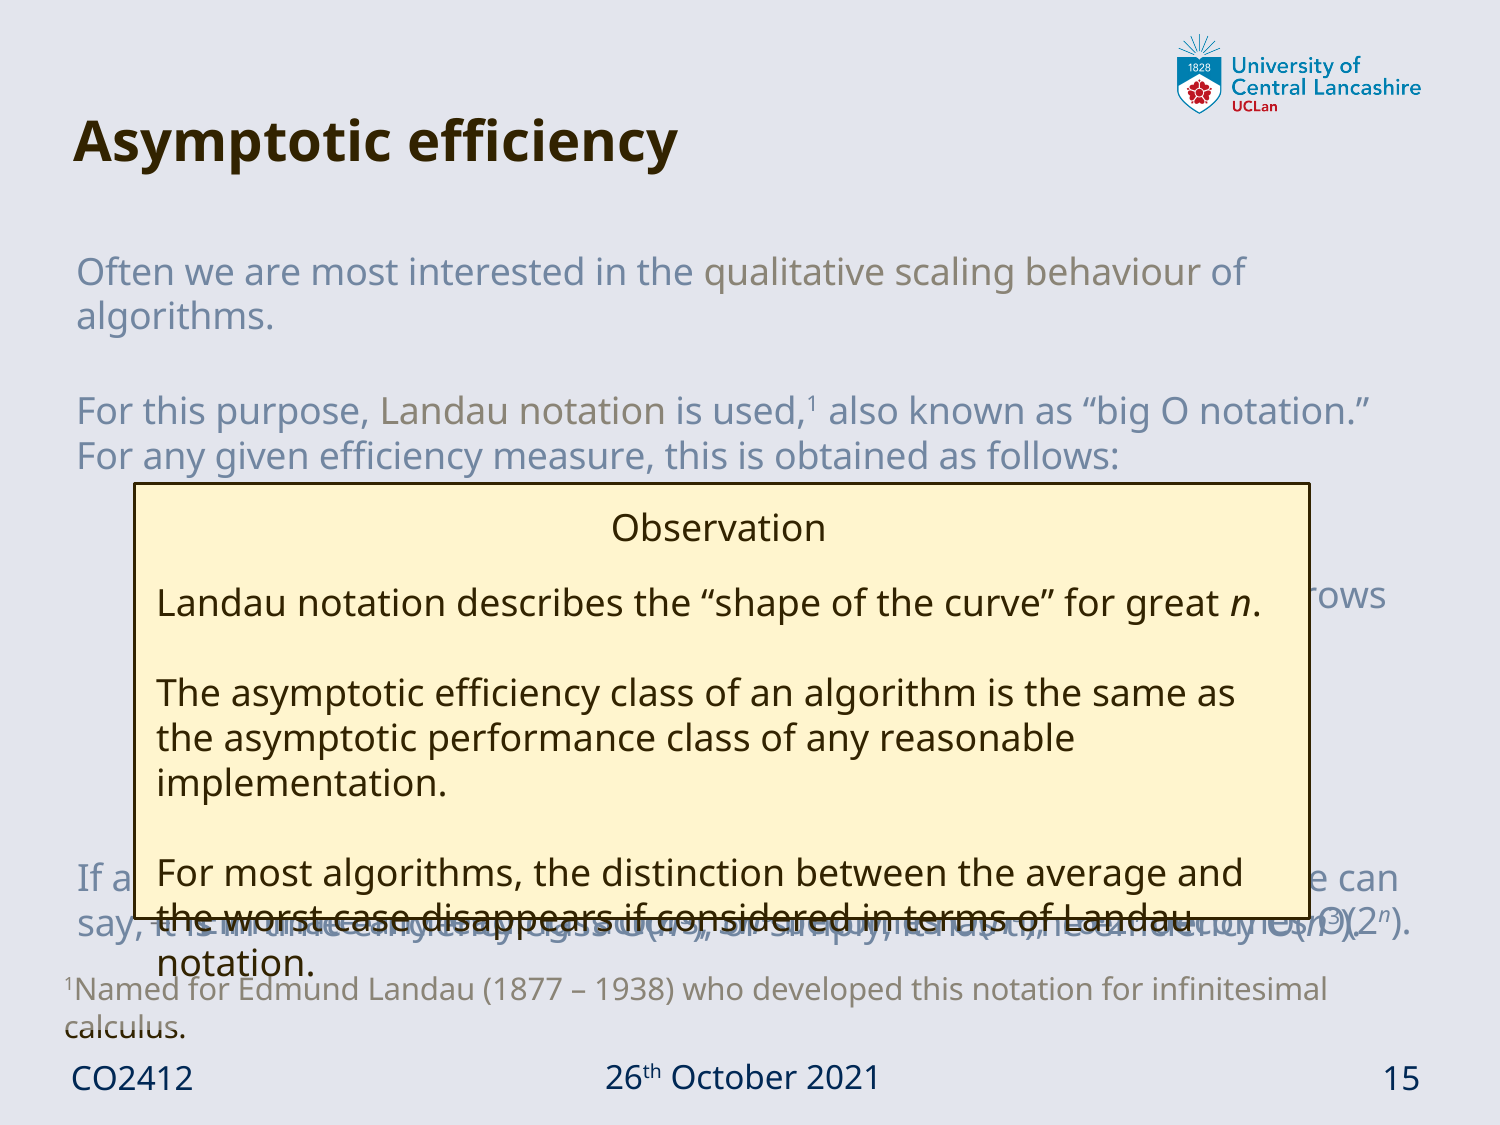

# Asymptotic efficiency
Often we are most interested in the qualitative scaling behaviour of algorithms.
For this purpose, Landau notation is used,1 also known as “big O notation.” For any given efficiency measure, this is obtained as follows:
Eliminate all except the leading contribution, i.e., the one that dominates the measure for large values of n. It is the one that grows fastest:
From 3n3 + 12n + 17, we retain only 3n3.
From 16·2n + 5n3, we retain only 16·2n.
If you are unsure, insert n = 1000 and see which term is greatest.
Eliminate any leading factors; 3n3 becomes O(n3), 16·2n becomes O(2n).
Observation
Landau notation describes the “shape of the curve” for great n.
The asymptotic efficiency class of an algorithm is the same as the asymptotic performance class of any reasonable implementation.
For most algorithms, the distinction between the average and the worst case disappears if considered in terms of Landau notation.
If an algorithm includes 3n3 + 12n + 17 instructions in the worst case, we can say, it is in time efficiency class O(n3), or simply, it has time efficiency O(n3).
1Named for Edmund Landau (1877 – 1938) who developed this notation for infinitesimal calculus.